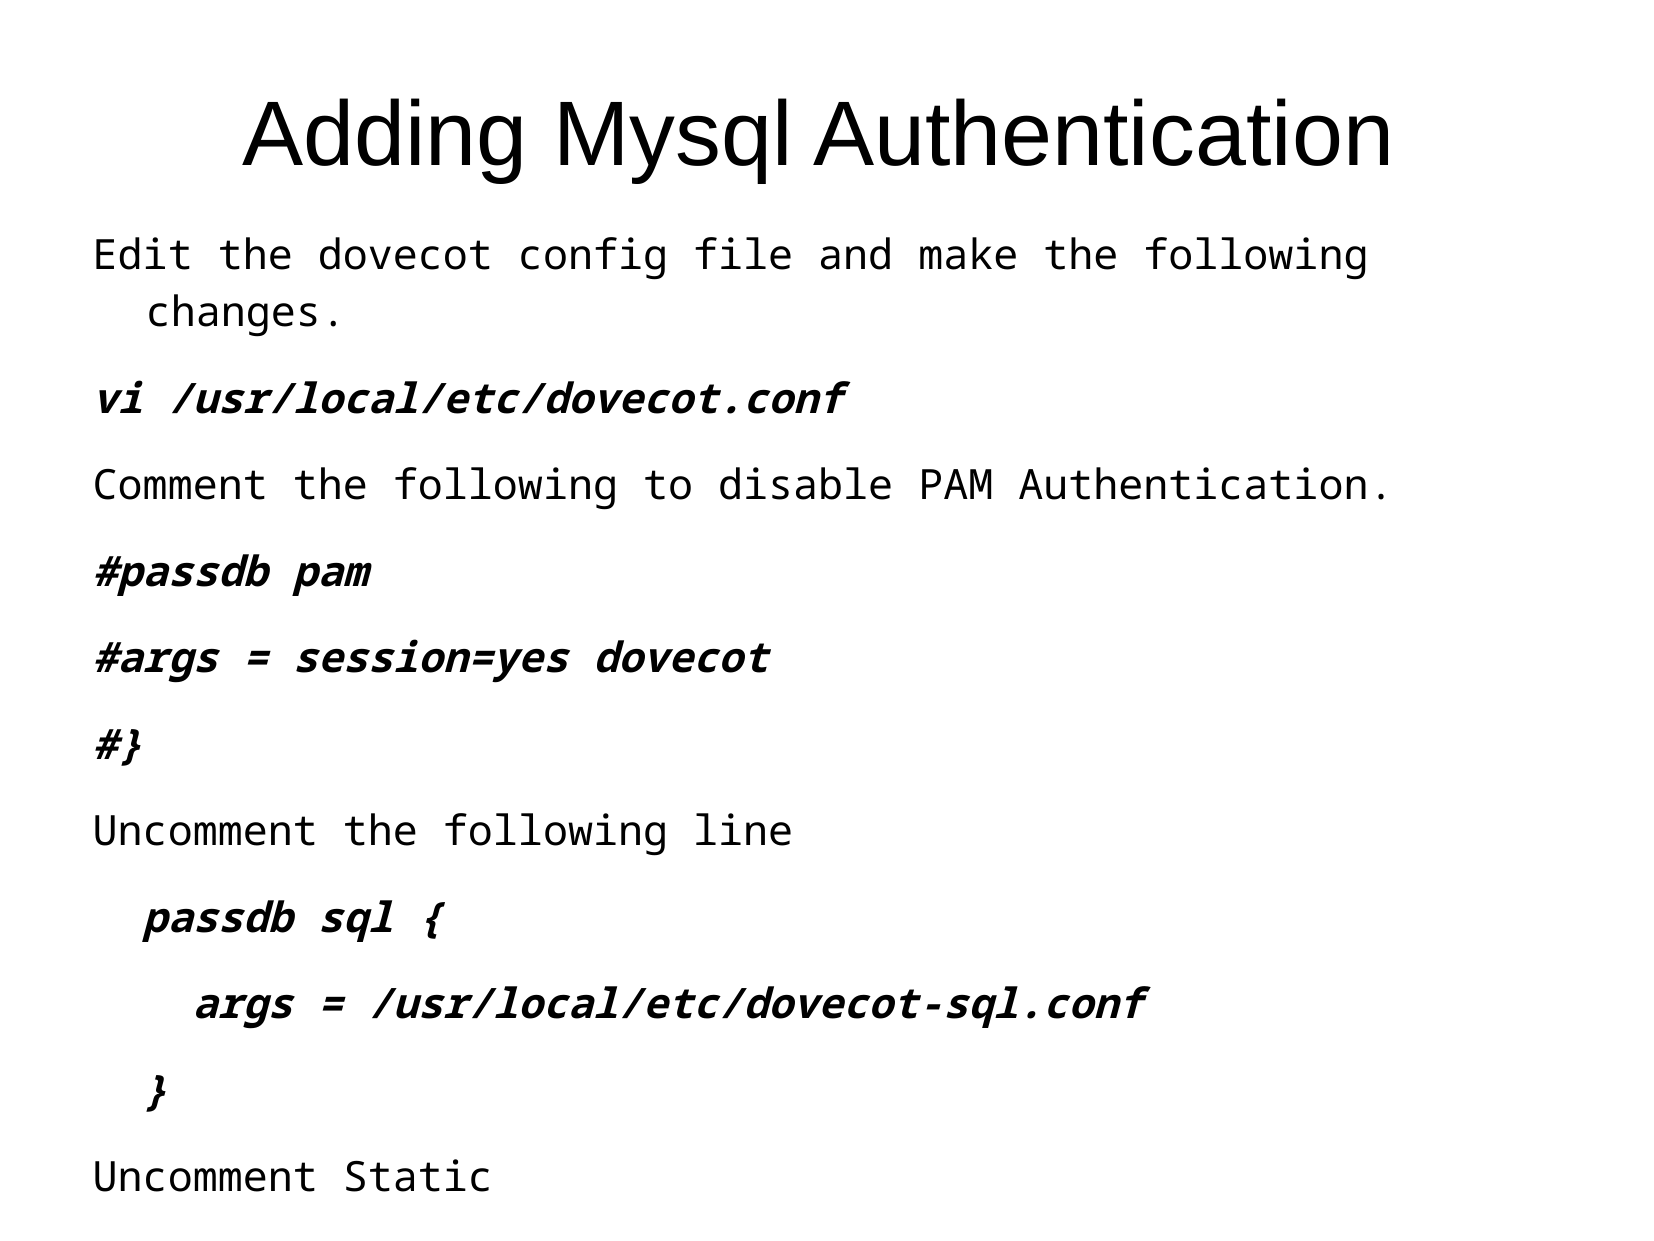

# Adding Mysql Authentication
Edit the dovecot config file and make the following changes.
vi /usr/local/etc/dovecot.conf
Comment the following to disable PAM Authentication.
#passdb pam
#args = session=yes dovecot
#}
Uncomment the following line
 passdb sql {
 args = /usr/local/etc/dovecot-sql.conf
 }
Uncomment Static
userdb static {
args = uid=1001 gid=1001 home=/var/mail/%n